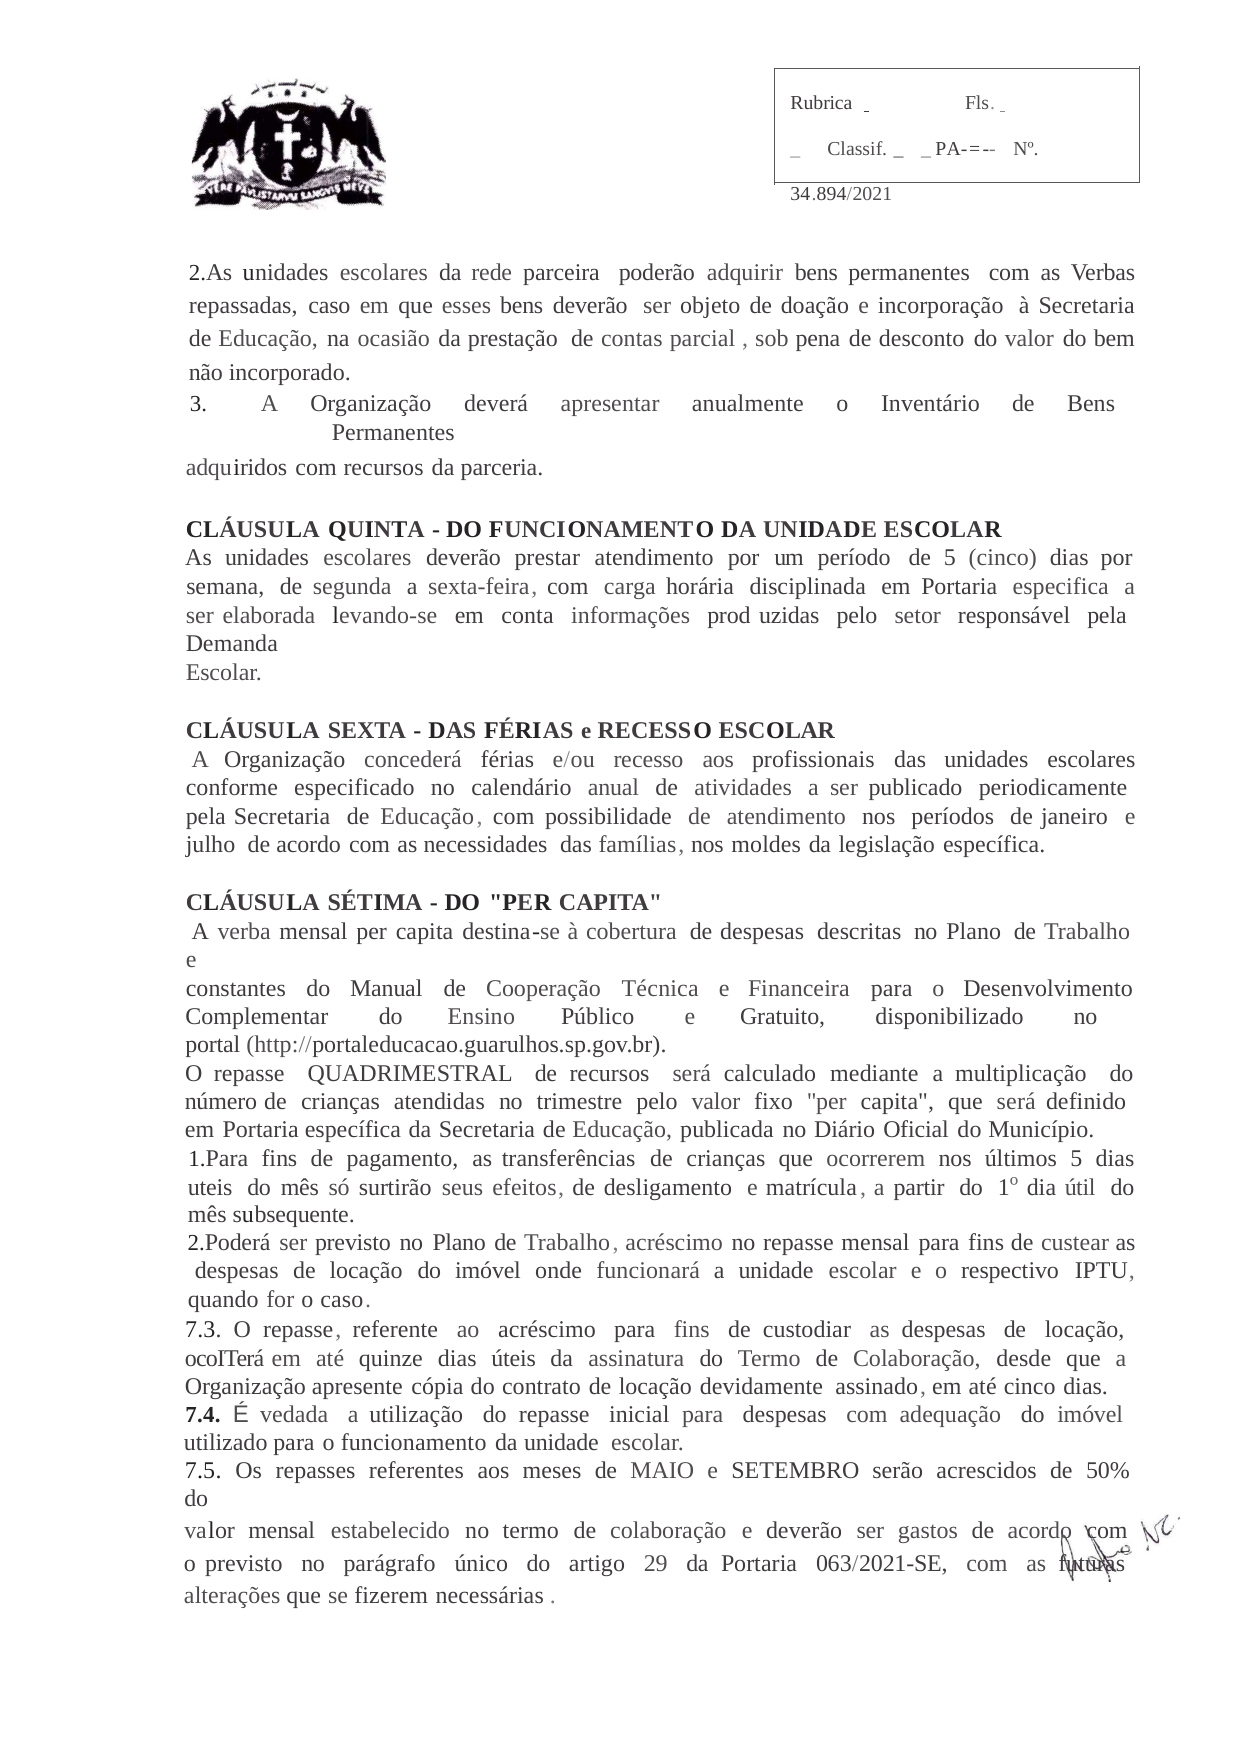

Rubrica 	 Fls. 	_ Classif. __PA-=-- Nº. 34.894/2021
As unidades escolares da rede parceira poderão adquirir bens permanentes com as Verbas repassadas, caso em que esses bens deverão ser objeto de doação e incorporação à Secretaria de Educação, na ocasião da prestação de contas parcial , sob pena de desconto do valor do bem não incorporado.
A Organização deverá apresentar anualmente o Inventário de Bens Permanentes
adquiridos com recursos da parceria.
CLÁUSULA QUINTA - DO FUNCIONAMENTO DA UNIDADE ESCOLAR
As unidades escolares deverão prestar atendimento por um período de 5 (cinco) dias por
semana, de segunda a sexta-feira, com carga horária disciplinada em Portaria especifica a ser elaborada levando-se em conta informações prod uzidas pelo setor responsável pela Demanda
Escolar.
CLÁUSULA SEXTA - DAS FÉRIAS e RECESSO ESCOLAR
A Organização concederá férias e/ou recesso aos profissionais das unidades escolares conforme especificado no calendário anual de atividades a ser publicado periodicamente pela Secretaria de Educação, com possibilidade de atendimento nos períodos de janeiro e julho de acordo com as necessidades das famílias, nos moldes da legislação específica.
CLÁUSULA SÉTIMA - DO "PER CAPITA"
A verba mensal per capita destina-se à cobertura de despesas descritas no Plano de Trabalho e
constantes do Manual de Cooperação Técnica e Financeira para o Desenvolvimento Complementar do Ensino Público e Gratuito, disponibilizado no portal (http://portaleducacao.guarulhos.sp.gov.br).
O repasse QUADRIMESTRAL de recursos será calculado mediante a multiplicação do número de crianças atendidas no trimestre pelo valor fixo "per capita", que será definido em Portaria específica da Secretaria de Educação, publicada no Diário Oficial do Município.
Para fins de pagamento, as transferências de crianças que ocorrerem nos últimos 5 dias uteis do mês só surtirão seus efeitos, de desligamento e matrícula, a partir do 1º dia útil do mês subsequente.
Poderá ser previsto no Plano de Trabalho, acréscimo no repasse mensal para fins de custear as despesas de locação do imóvel onde funcionará a unidade escolar e o respectivo IPTU, quando for o caso.
7.3. O repasse, referente ao acréscimo para fins de custodiar as despesas de locação, ocoITerá em até quinze dias úteis da assinatura do Termo de Colaboração, desde que a Organização apresente cópia do contrato de locação devidamente assinado, em até cinco dias.
7.4. É vedada a utilização do repasse inicial para despesas com adequação do imóvel utilizado para o funcionamento da unidade escolar.
7.5. Os repasses referentes aos meses de MAIO e SETEMBRO serão acrescidos de 50% do
valor mensal estabelecido no termo de colaboração e deverão ser gastos de acordo com o previsto no parágrafo único do artigo 29 da Portaria 063/2021-SE, com as futuras alterações que se fizerem necessárias .